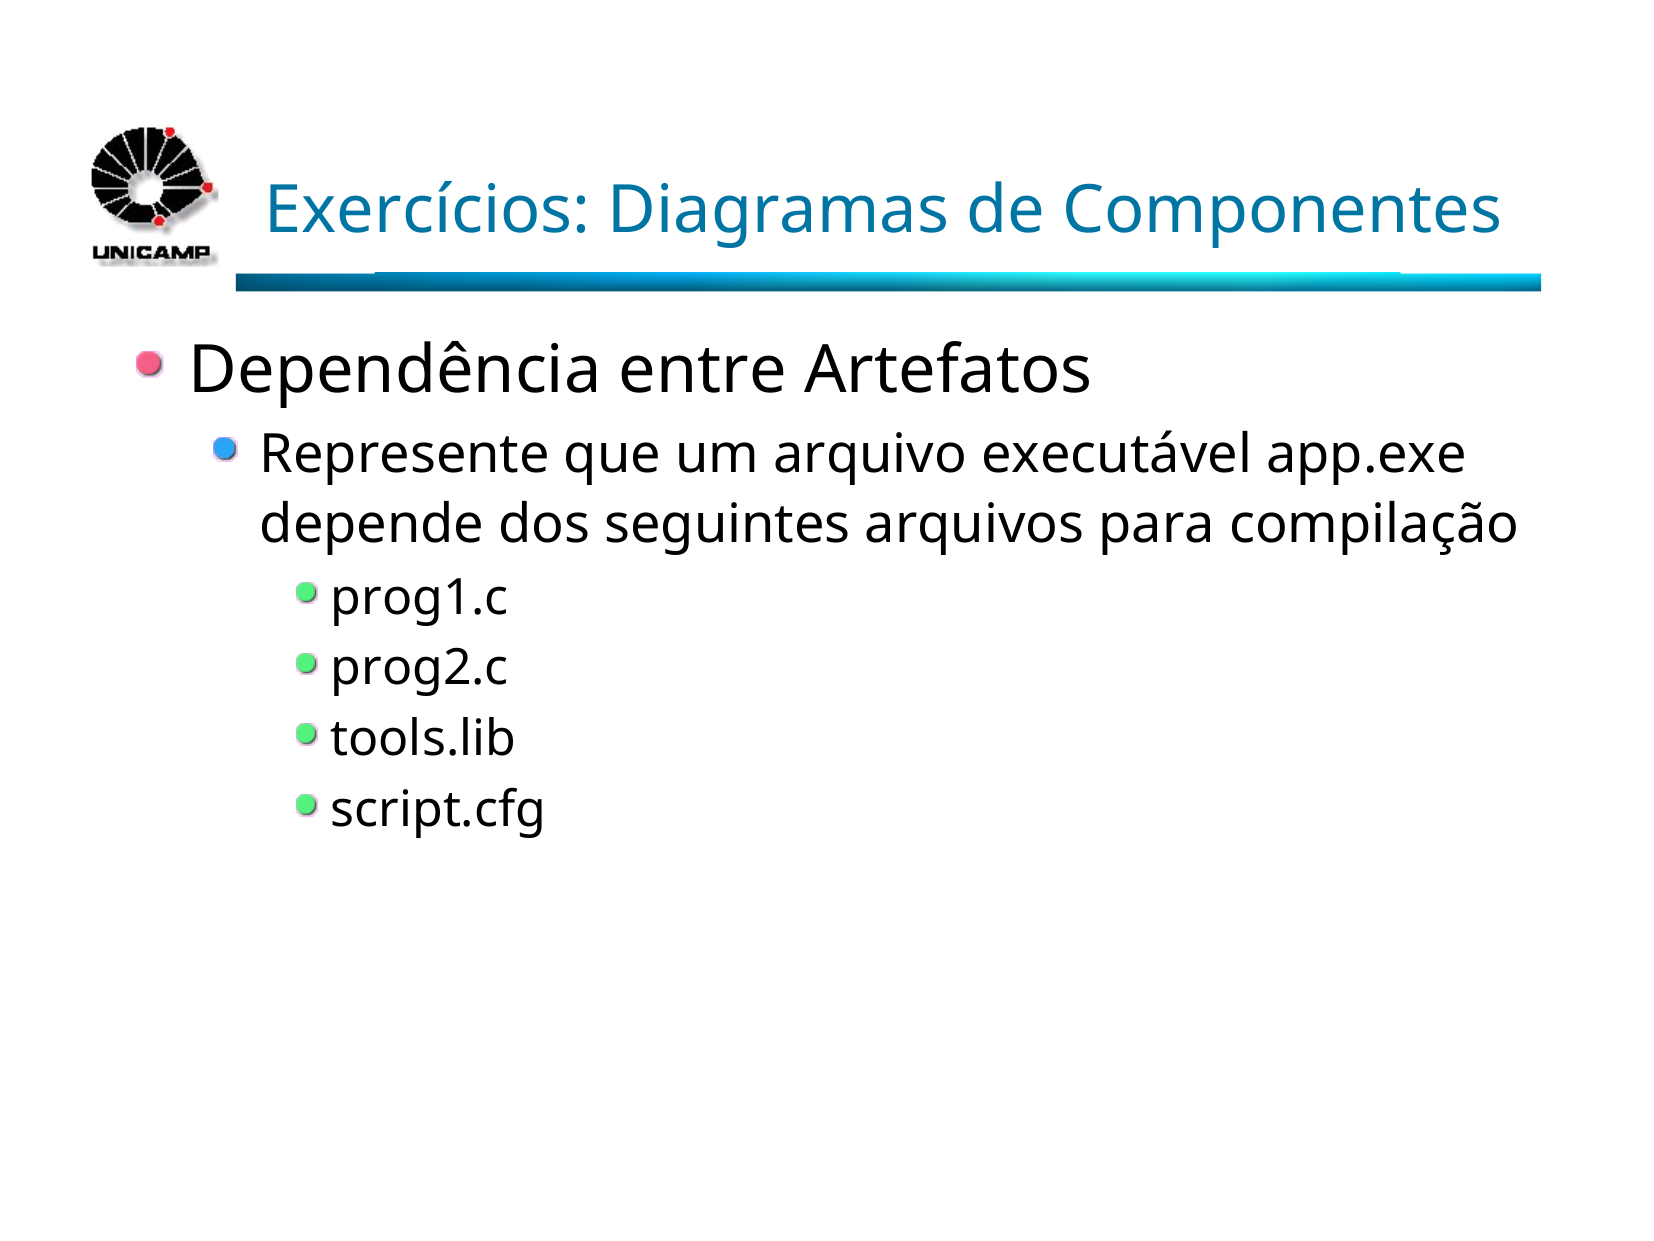

# Exercícios: Diagramas de Componentes
Dependência entre Artefatos
Represente que um arquivo executável app.exe depende dos seguintes arquivos para compilação
prog1.c
prog2.c
tools.lib
script.cfg